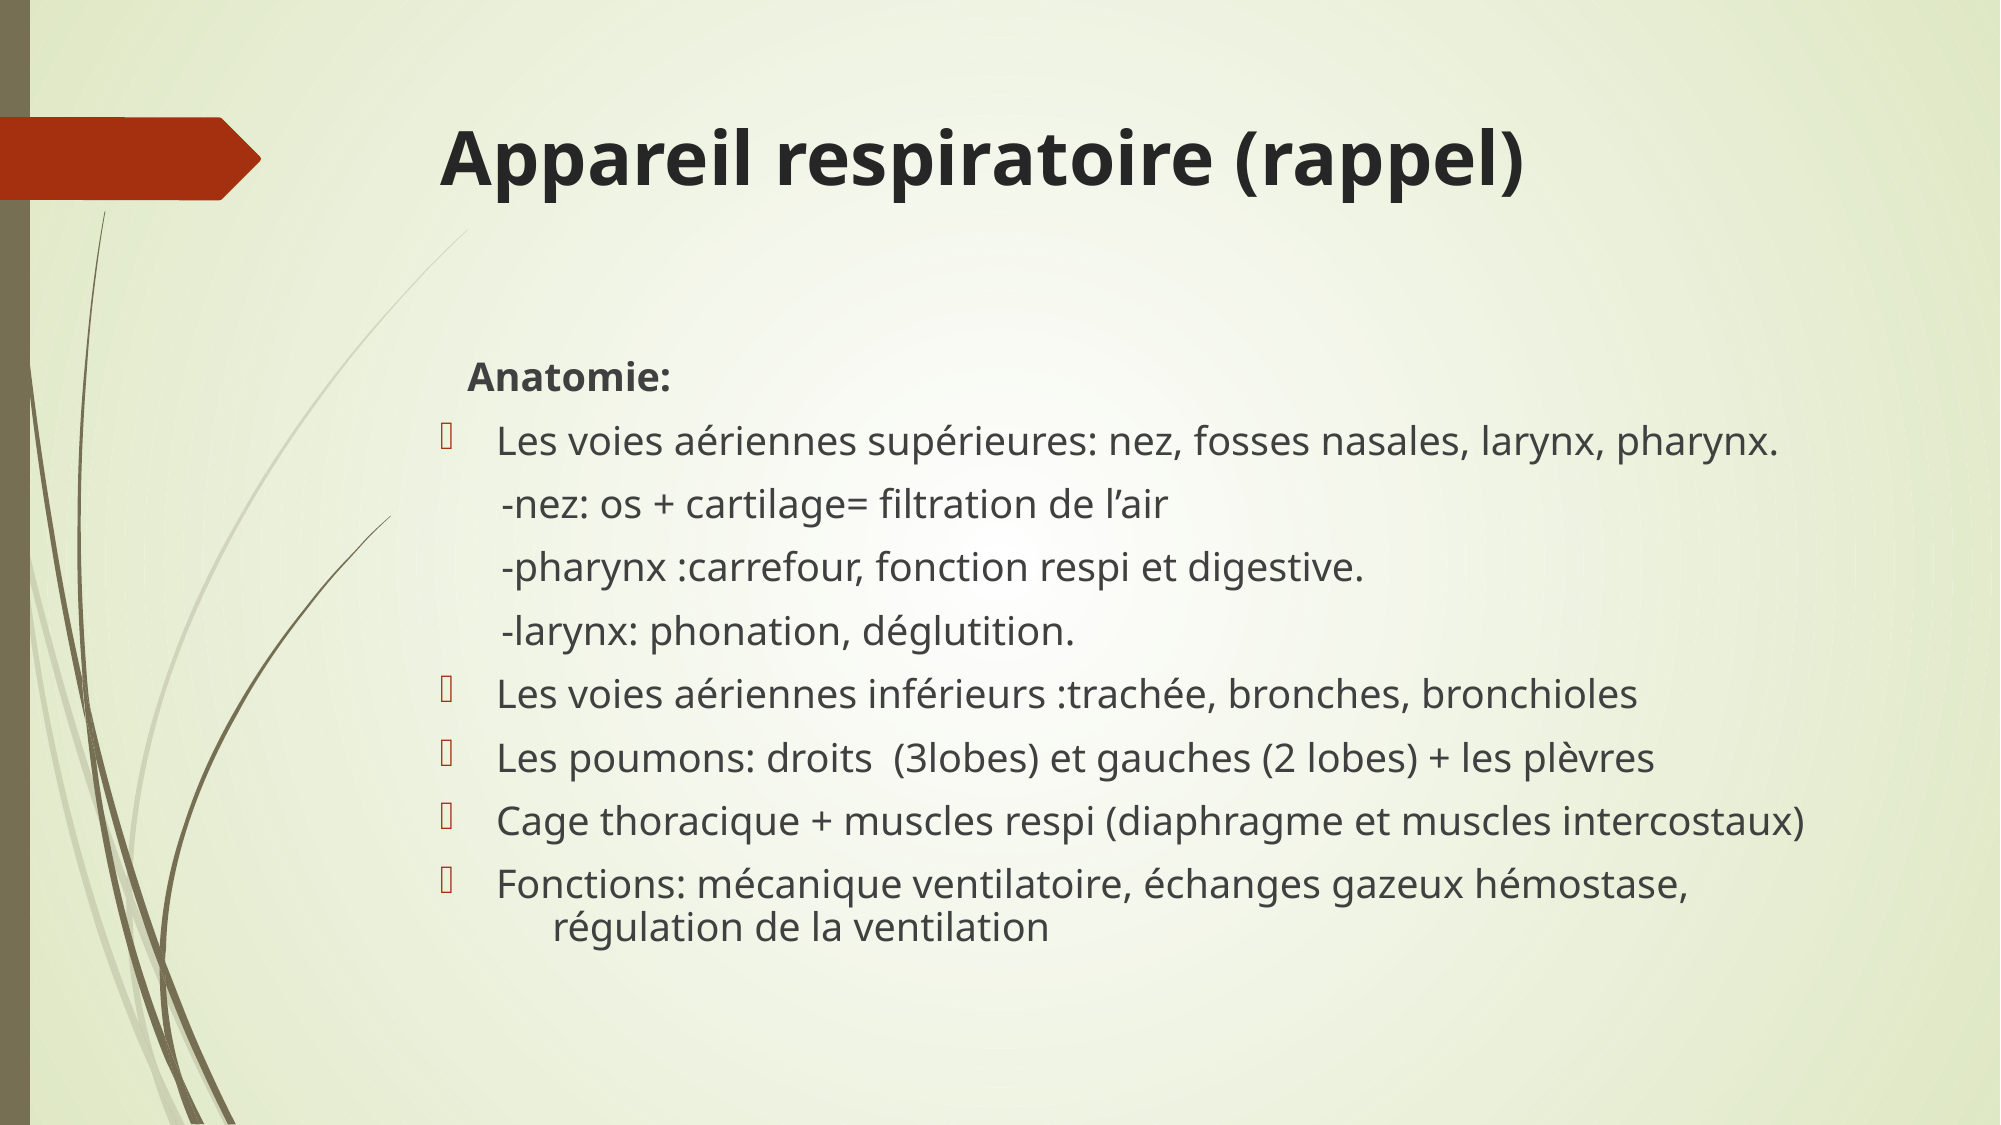

# Appareil respiratoire (rappel)
 Anatomie:
Les voies aériennes supérieures: nez, fosses nasales, larynx, pharynx.
 -nez: os + cartilage= filtration de l’air
 -pharynx :carrefour, fonction respi et digestive.
 -larynx: phonation, déglutition.
Les voies aériennes inférieurs :trachée, bronches, bronchioles
Les poumons: droits (3lobes) et gauches (2 lobes) + les plèvres
Cage thoracique + muscles respi (diaphragme et muscles intercostaux)
Fonctions: mécanique ventilatoire, échanges gazeux hémostase, régulation de la ventilation